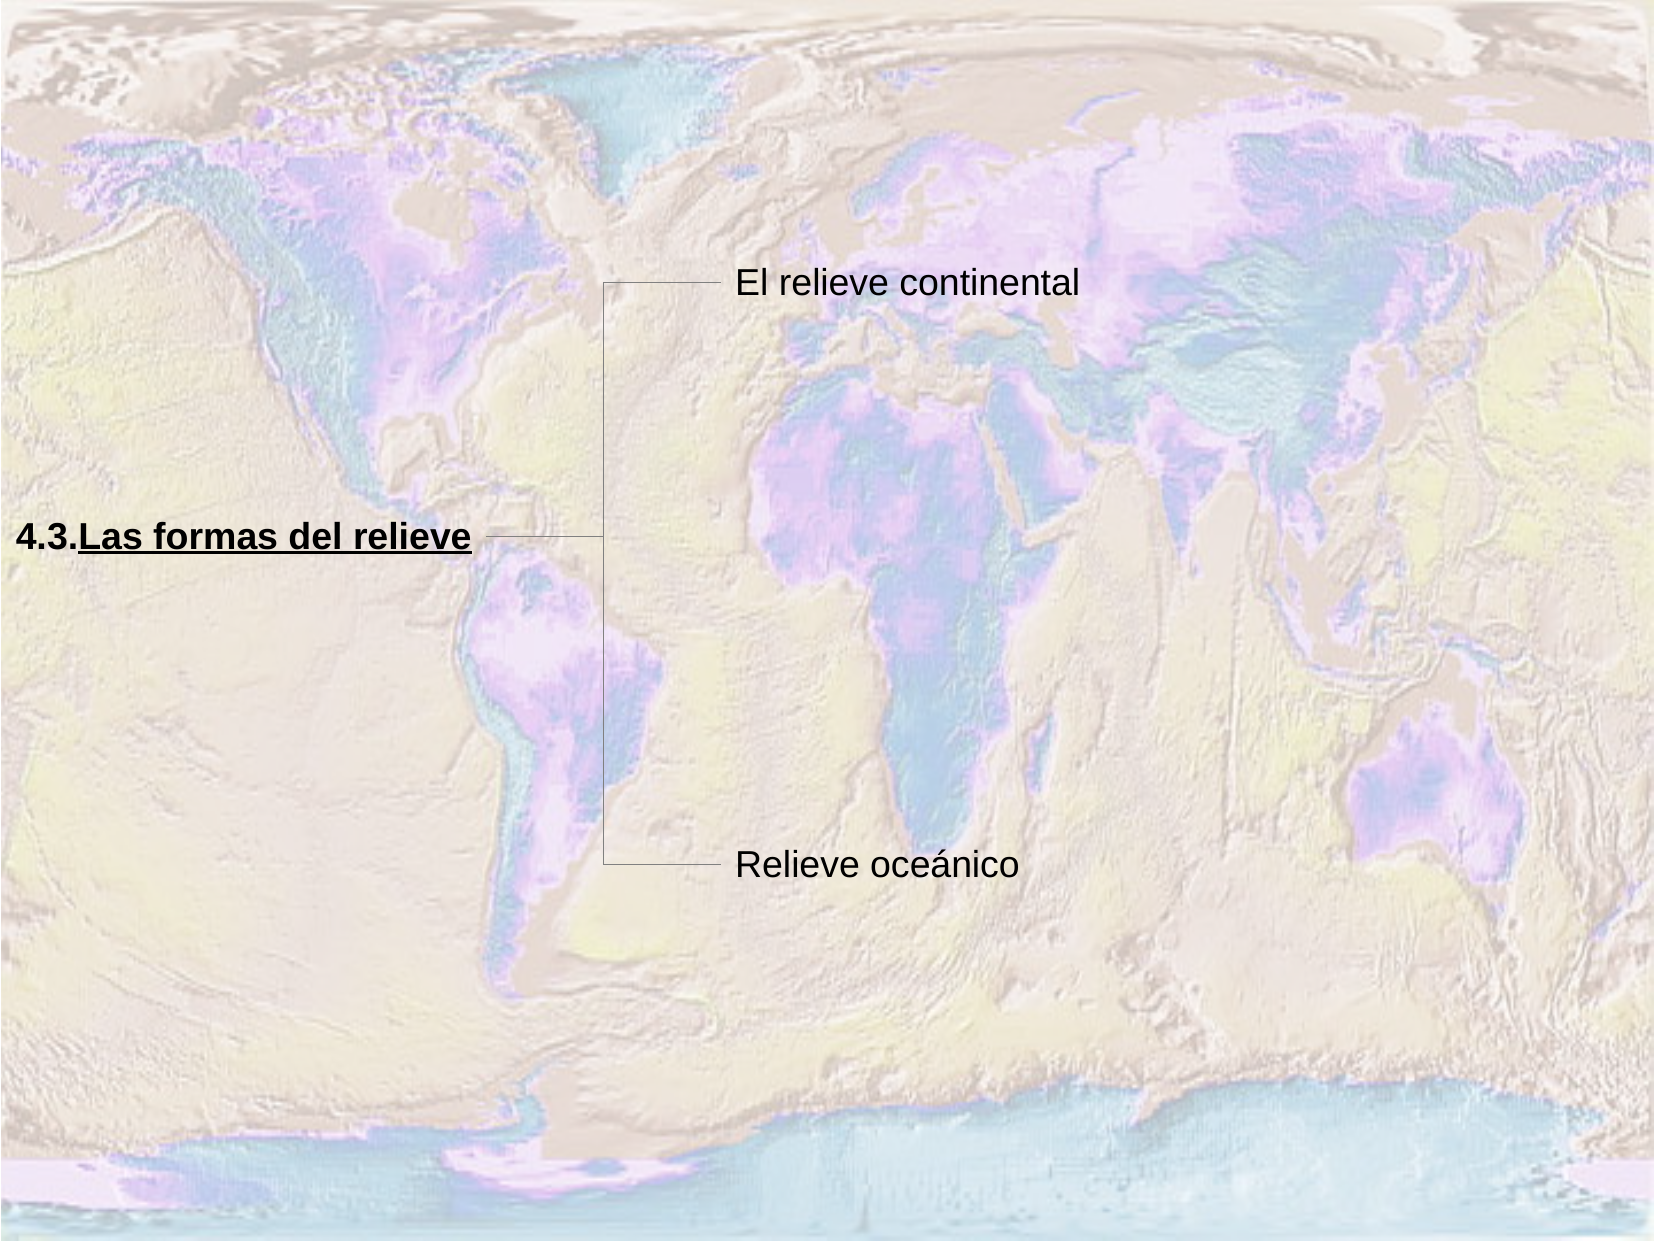

El relieve continental
4.3.Las formas del relieve
Relieve oceánico